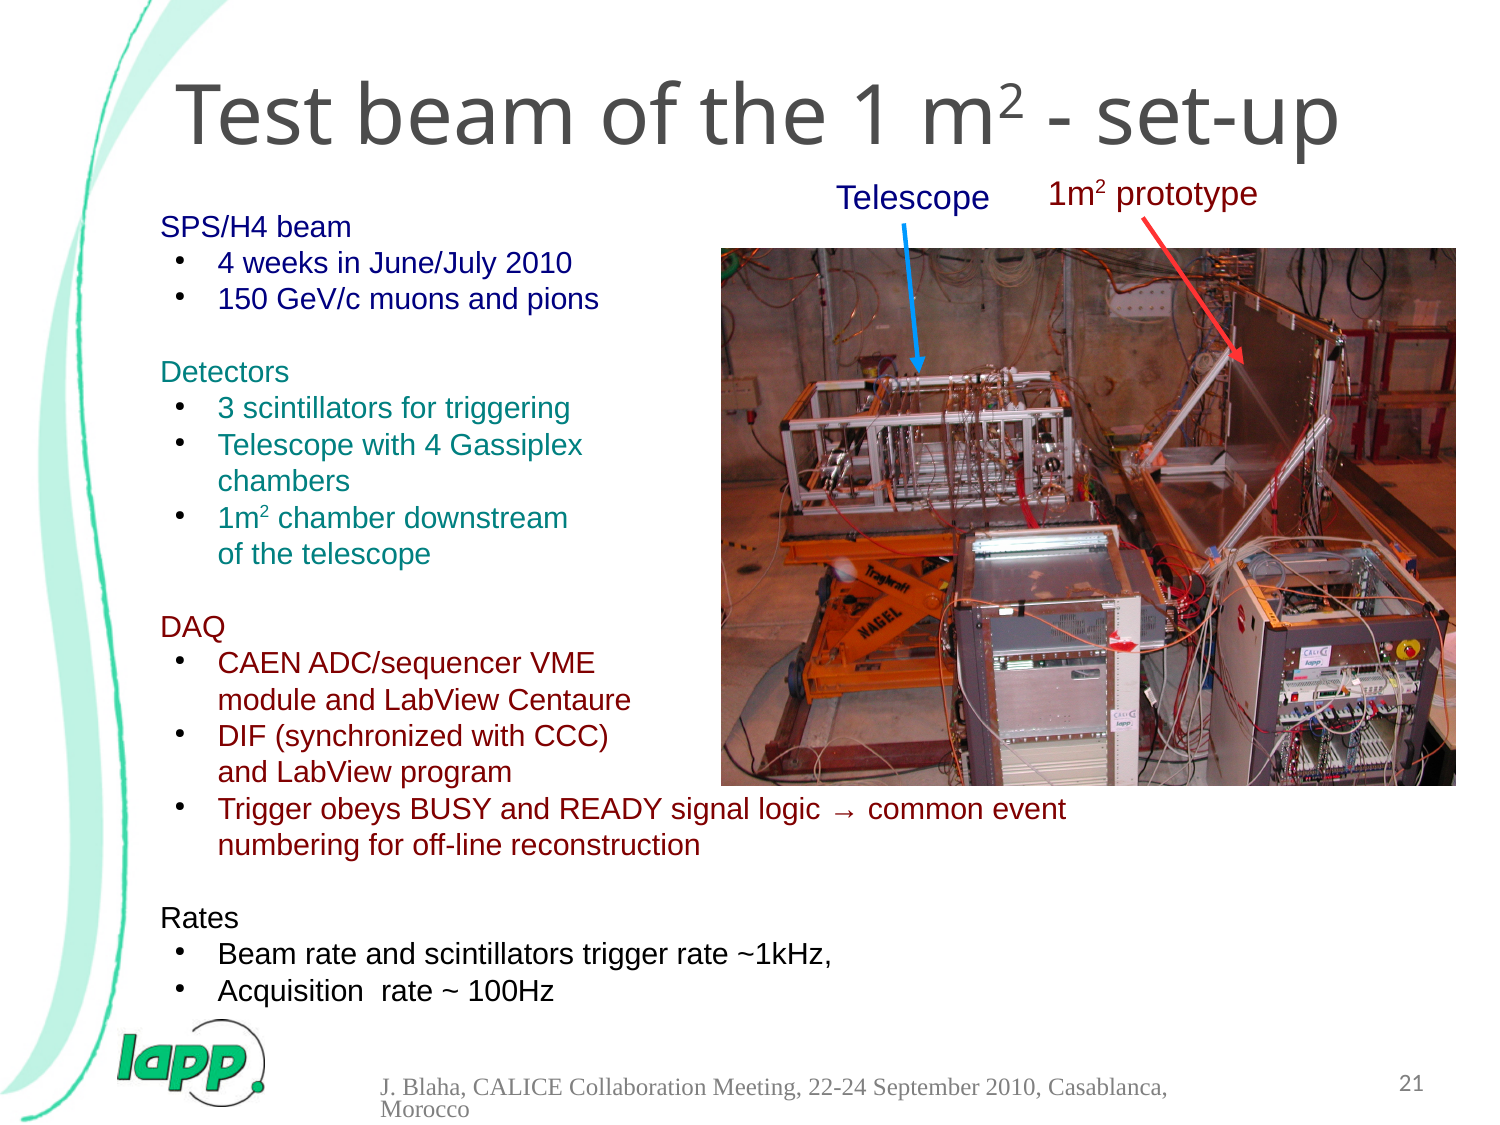

# Test beam of the 1 m2 - set-up
1m2 prototype
Telescope
SPS/H4 beam
4 weeks in June/July 2010
150 GeV/c muons and pions
Detectors
3 scintillators for triggering
Telescope with 4 Gassiplex
chambers
1m2 chamber downstream
of the telescope
DAQ
CAEN ADC/sequencer VME
module and LabView Centaure
DIF (synchronized with CCC)
and LabView program
Trigger obeys BUSY and READY signal logic → common event
numbering for off-line reconstruction
Rates
Beam rate and scintillators trigger rate ~1kHz,
Acquisition rate ~ 100Hz
21
J. Blaha, CALICE Collaboration Meeting, 22-24 September 2010, Casablanca, Morocco